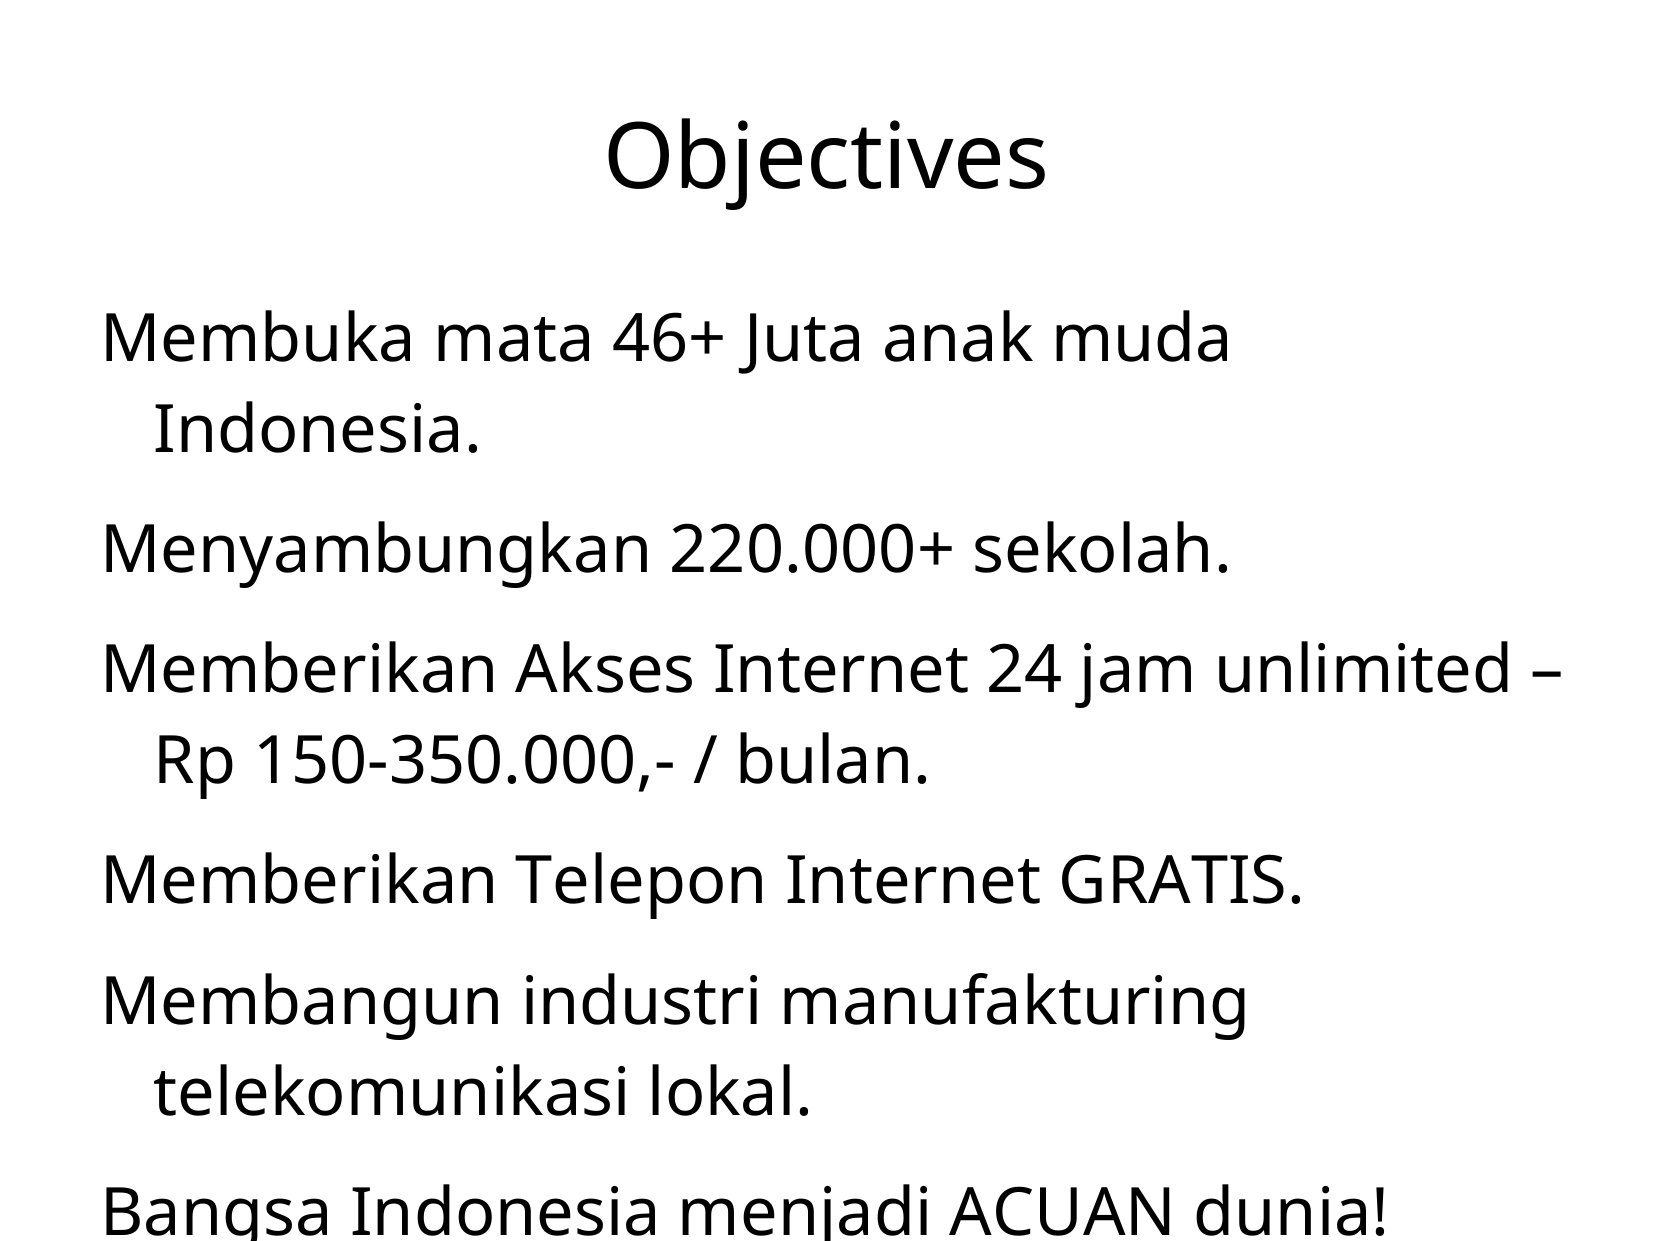

# Objectives
Membuka mata 46+ Juta anak muda Indonesia.
Menyambungkan 220.000+ sekolah.
Memberikan Akses Internet 24 jam unlimited – Rp 150-350.000,- / bulan.
Memberikan Telepon Internet GRATIS.
Membangun industri manufakturing telekomunikasi lokal.
Bangsa Indonesia menjadi ACUAN dunia!